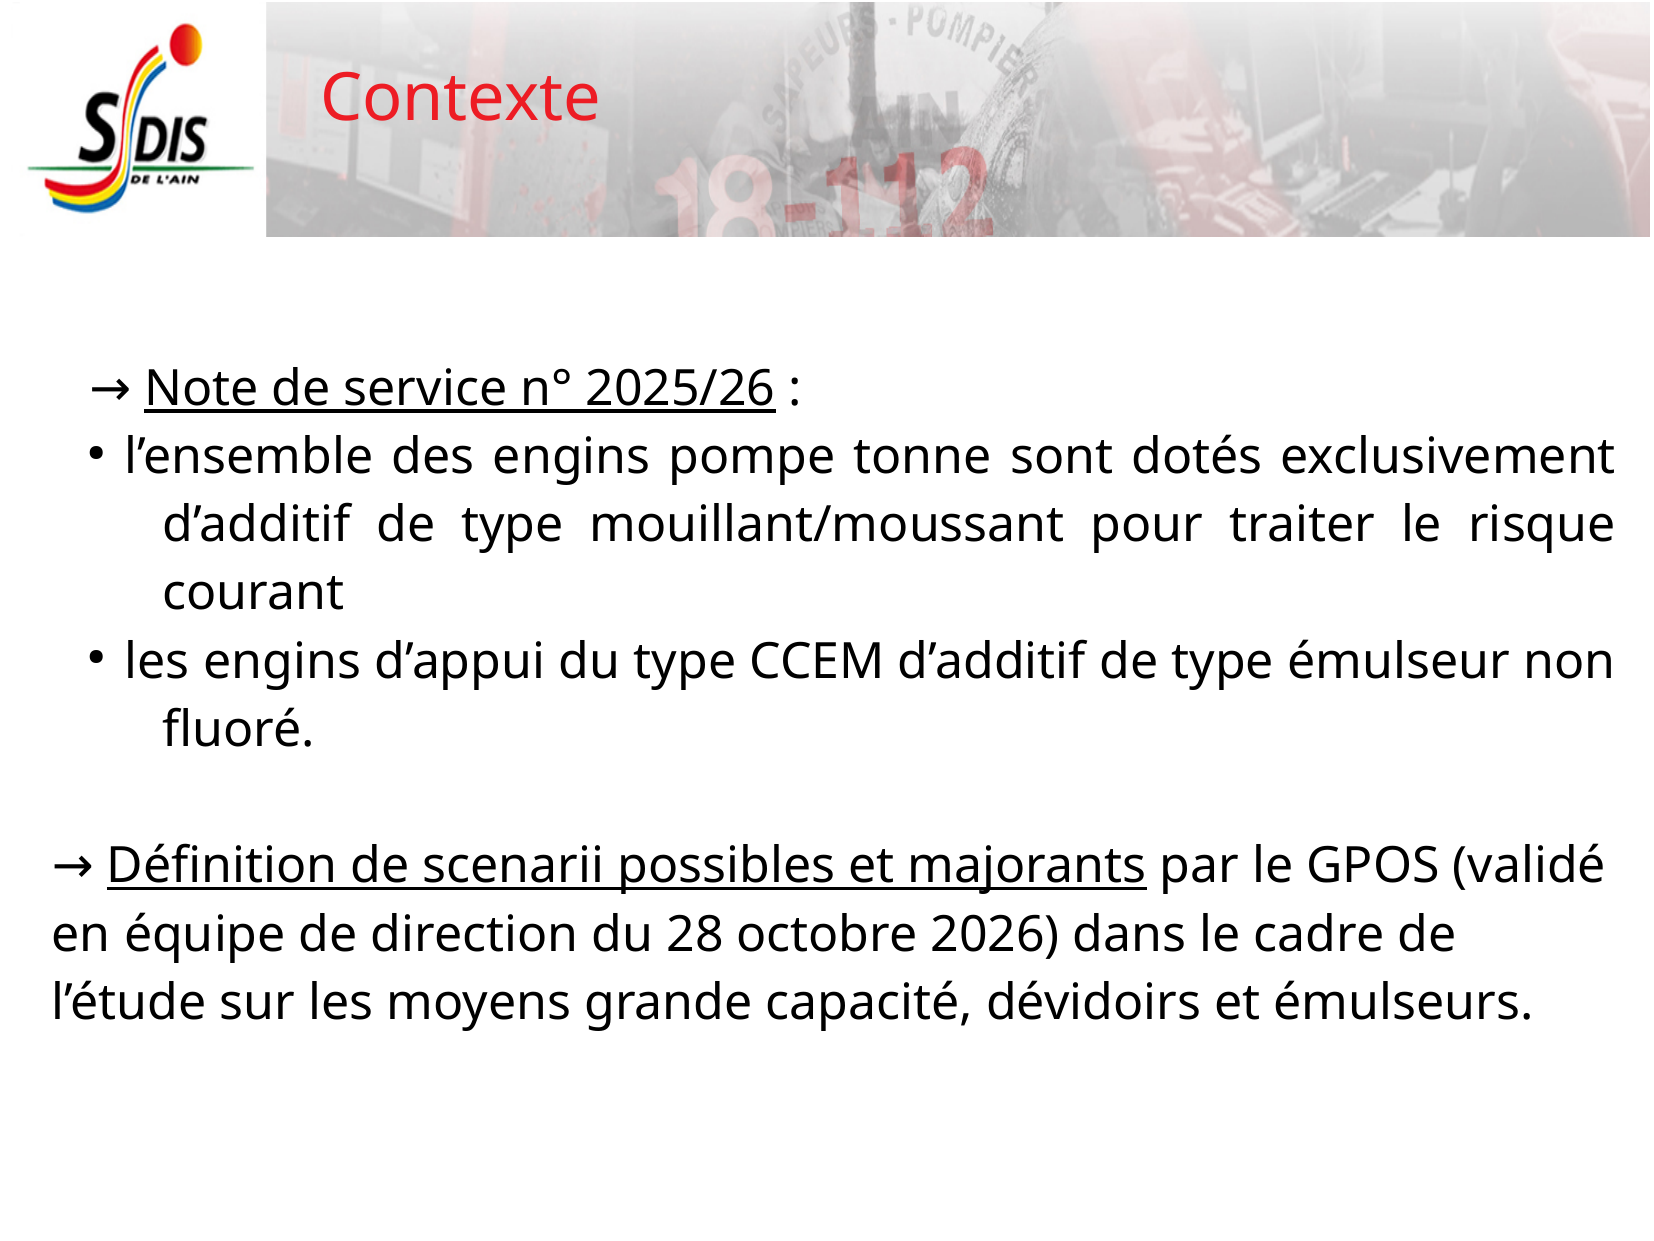

Contexte
→ Note de service n° 2025/26 :
l’ensemble des engins pompe tonne sont dotés exclusivement d’additif de type mouillant/moussant pour traiter le risque courant
les engins d’appui du type CCEM d’additif de type émulseur non fluoré.
→ Définition de scenarii possibles et majorants par le GPOS (validé en équipe de direction du 28 octobre 2026) dans le cadre de l’étude sur les moyens grande capacité, dévidoirs et émulseurs.